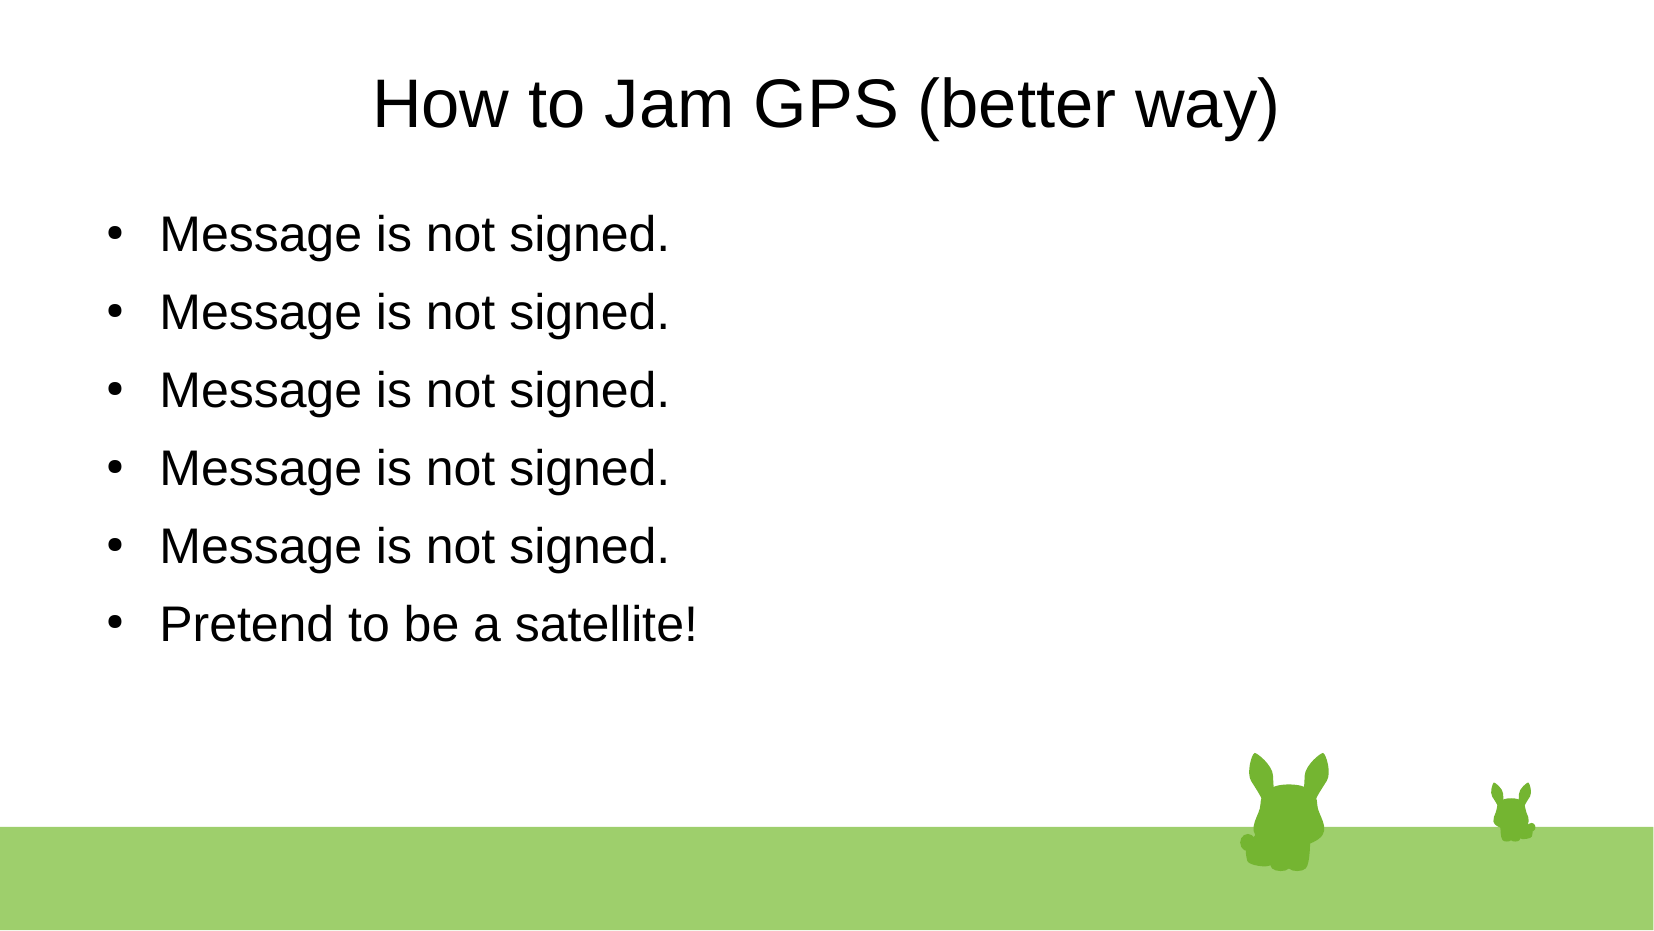

# How to Jam GPS (better way)
Message is not signed.
Message is not signed.
Message is not signed.
Message is not signed.
Message is not signed.
Pretend to be a satellite!